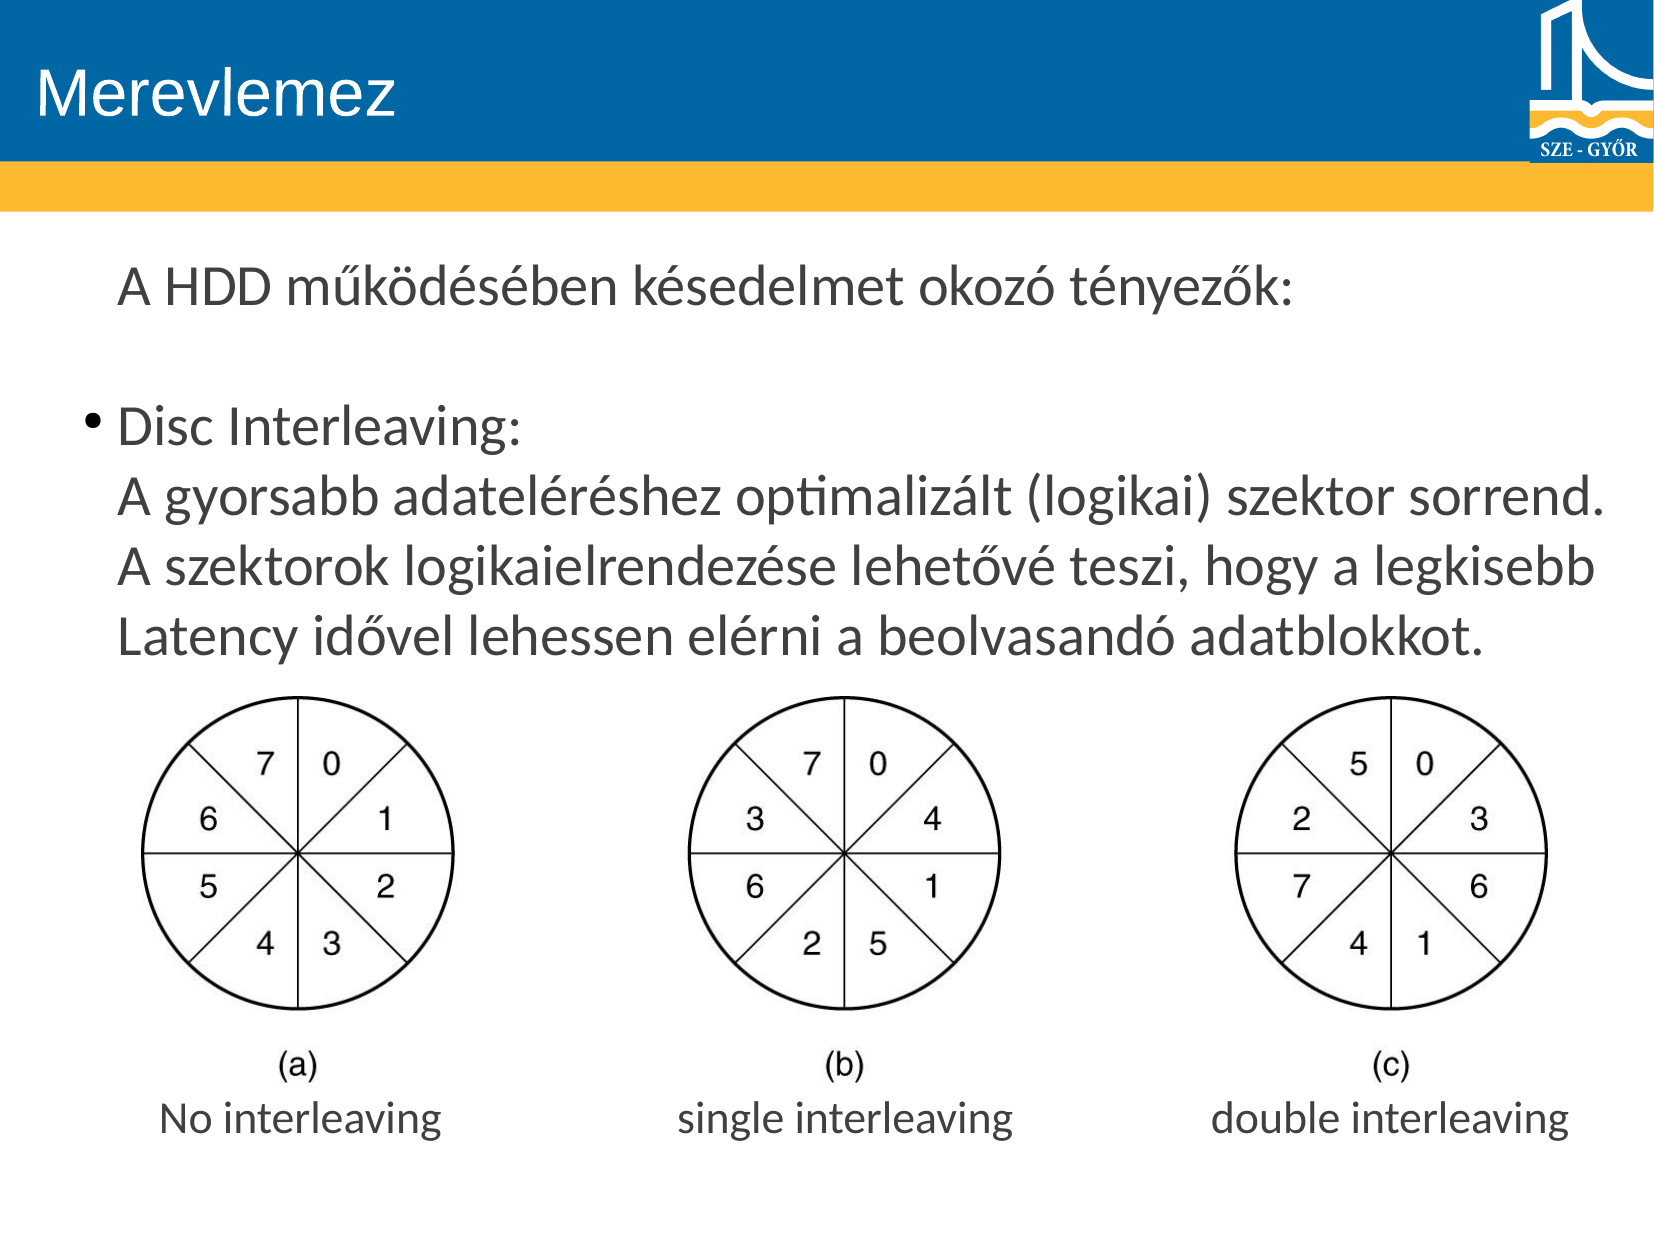

Merevlemez
A HDD működésében késedelmet okozó tényezők:
Disc Interleaving:
A gyorsabb adateléréshez optimalizált (logikai) szektor sorrend.
A szektorok logikaielrendezése lehetővé teszi, hogy a legkisebb Latency idővel lehessen elérni a beolvasandó adatblokkot.
 No interleaving single interleaving 	 double interleaving